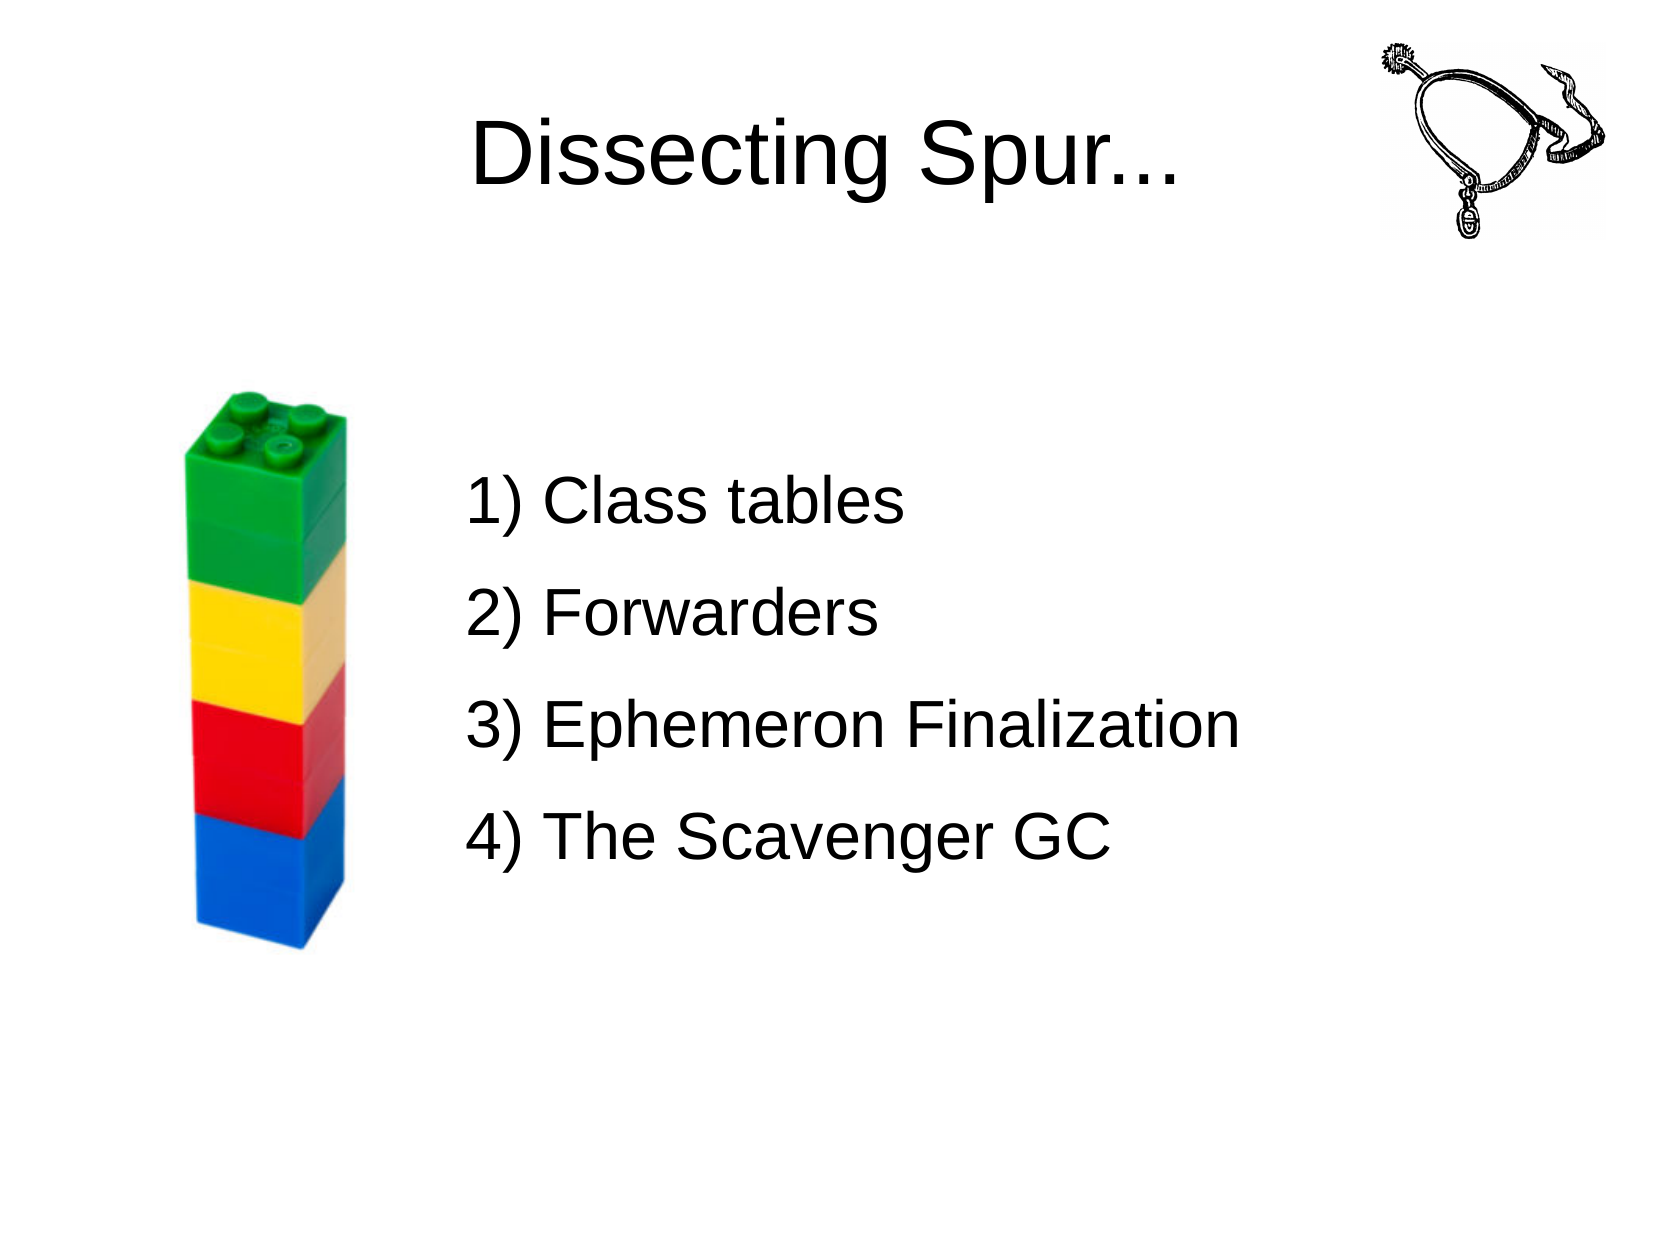

Dissecting Spur...
# Class tables
 Forwarders
 Ephemeron Finalization
 The Scavenger GC